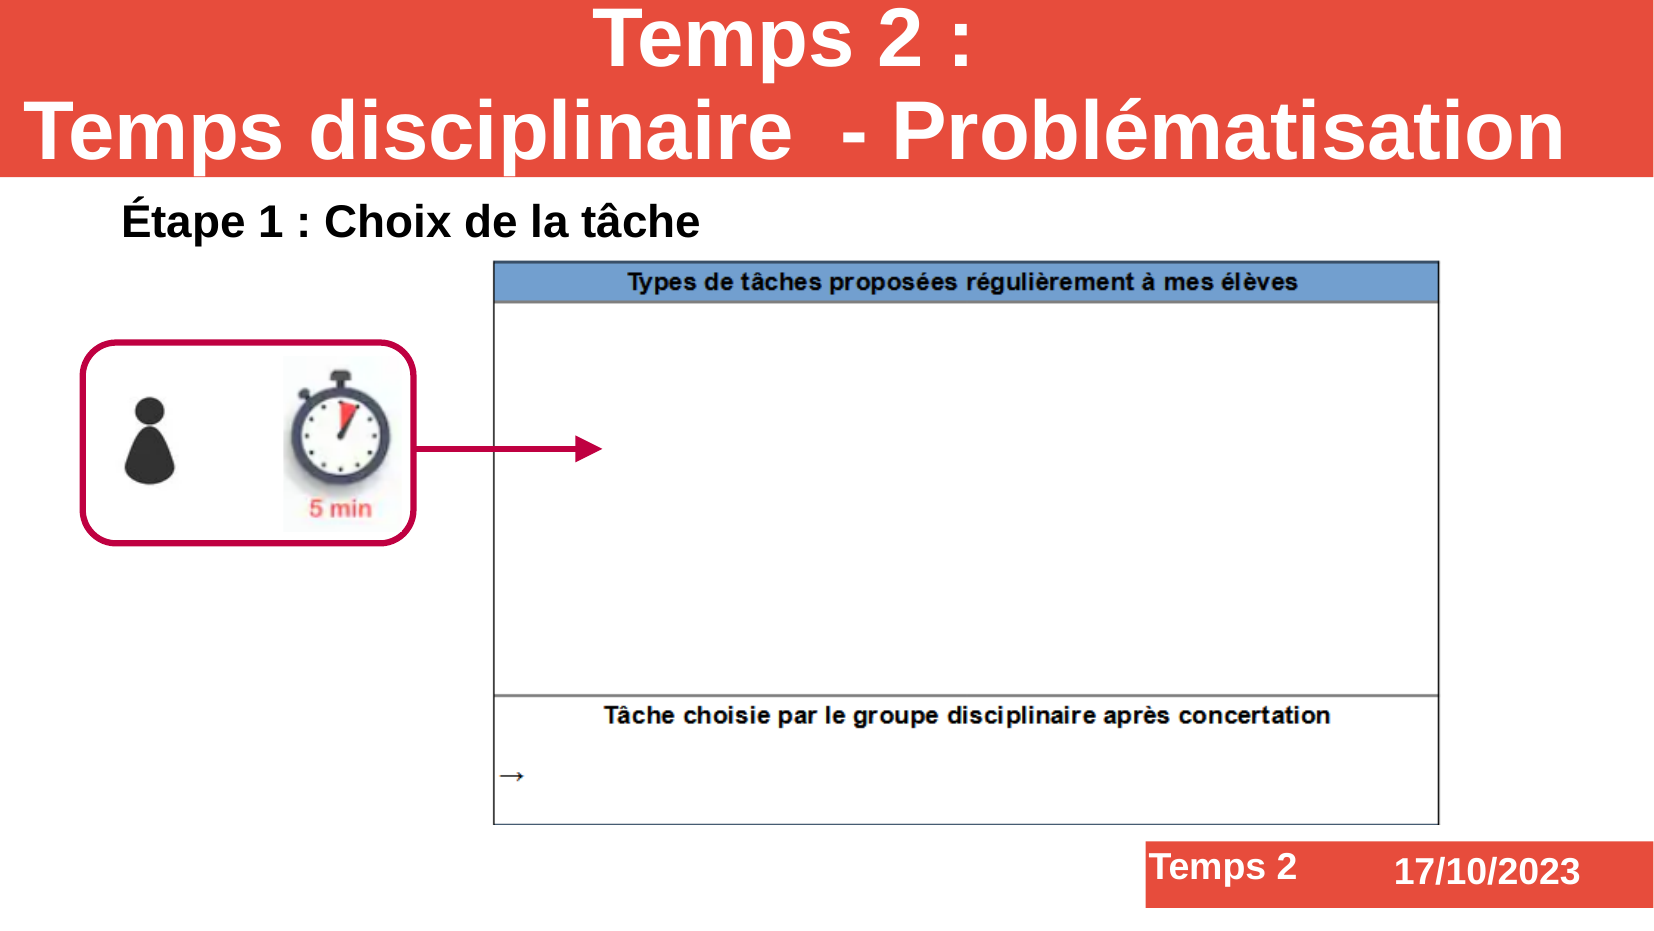

# Temps 2 : Temps disciplinaire - Problématisation
Étape 1 : Choix de la tâche
Temps 2